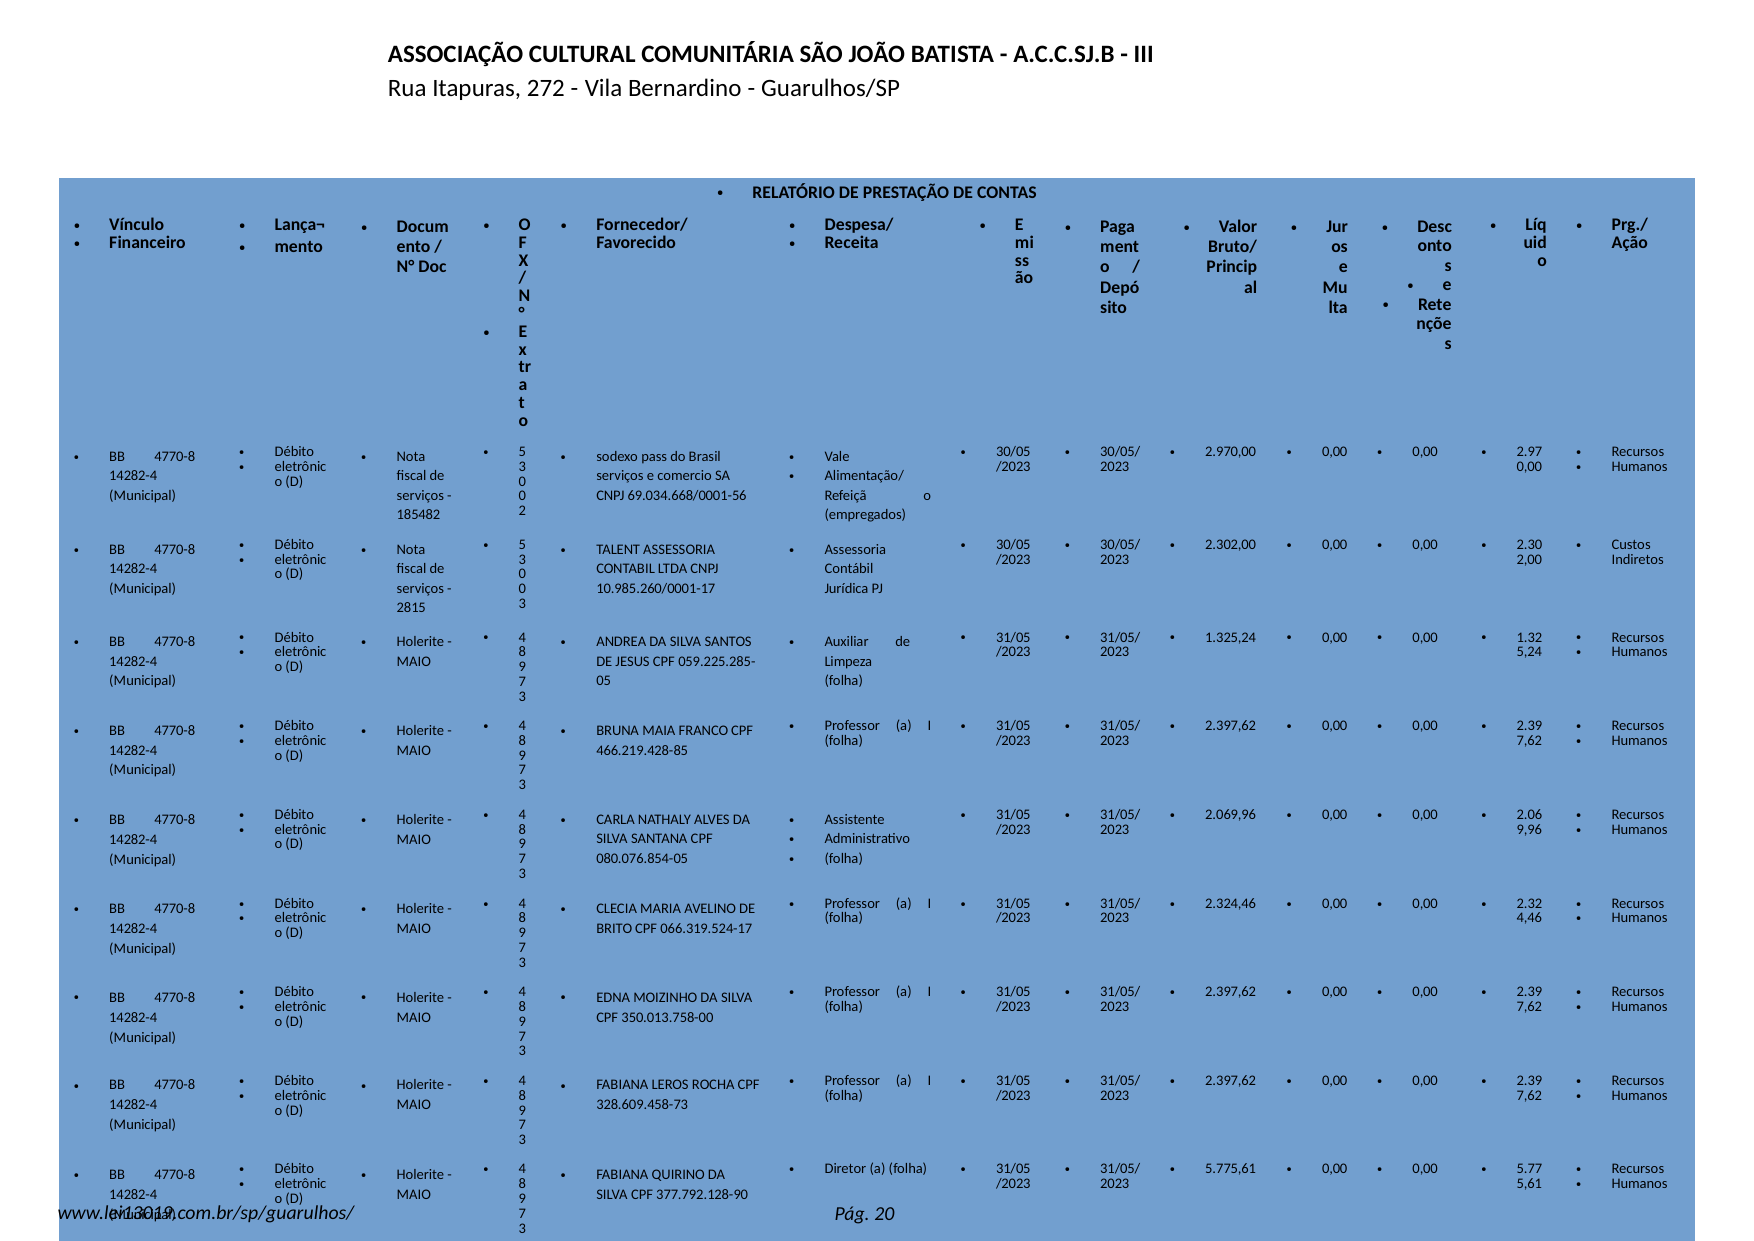

ASSOCIAÇÃO CULTURAL COMUNITÁRIA SÃO JOÃO BATISTA - A.C.C.SJ.B - III
Rua Itapuras, 272 - Vila Bernardino - Guarulhos/SP
| RELATÓRIO DE PRESTAÇÃO DE CONTAS | | | | | | | | | | | | |
| --- | --- | --- | --- | --- | --- | --- | --- | --- | --- | --- | --- | --- |
| Vínculo Financeiro | Lança¬ mento | Documento / N° Doc | OFX/N° Extrato | Fornecedor/ Favorecido | Despesa/ Receita | Emissão | Pagamento / Depósito | Valor Bruto/ Principal | Juros e Multa | Descontos e Retenções | Líquido | Prg./Ação |
| BB 4770-8 14282-4 (Municipal) | Débito eletrônico (D) | Nota fiscal de serviços -185482 | 53002 | sodexo pass do Brasil serviços e comercio SA CNPJ 69.034.668/0001-56 | Vale Alimentação/Refeiçã o (empregados) | 30/05/2023 | 30/05/2023 | 2.970,00 | 0,00 | 0,00 | 2.970,00 | Recursos Humanos |
| BB 4770-8 14282-4 (Municipal) | Débito eletrônico (D) | Nota fiscal de serviços -2815 | 53003 | TALENT ASSESSORIA CONTABIL LTDA CNPJ 10.985.260/0001-17 | Assessoria Contábil Jurídica PJ | 30/05/2023 | 30/05/2023 | 2.302,00 | 0,00 | 0,00 | 2.302,00 | Custos Indiretos |
| BB 4770-8 14282-4 (Municipal) | Débito eletrônico (D) | Holerite -MAIO | 48973 | ANDREA DA SILVA SANTOS DE JESUS CPF 059.225.285-05 | Auxiliar de Limpeza (folha) | 31/05/2023 | 31/05/2023 | 1.325,24 | 0,00 | 0,00 | 1.325,24 | Recursos Humanos |
| BB 4770-8 14282-4 (Municipal) | Débito eletrônico (D) | Holerite -MAIO | 48973 | BRUNA MAIA FRANCO CPF 466.219.428-85 | Professor (a) I (folha) | 31/05/2023 | 31/05/2023 | 2.397,62 | 0,00 | 0,00 | 2.397,62 | Recursos Humanos |
| BB 4770-8 14282-4 (Municipal) | Débito eletrônico (D) | Holerite -MAIO | 48973 | CARLA NATHALY ALVES DA SILVA SANTANA CPF 080.076.854-05 | Assistente Administrativo (folha) | 31/05/2023 | 31/05/2023 | 2.069,96 | 0,00 | 0,00 | 2.069,96 | Recursos Humanos |
| BB 4770-8 14282-4 (Municipal) | Débito eletrônico (D) | Holerite -MAIO | 48973 | CLECIA MARIA AVELINO DE BRITO CPF 066.319.524-17 | Professor (a) I (folha) | 31/05/2023 | 31/05/2023 | 2.324,46 | 0,00 | 0,00 | 2.324,46 | Recursos Humanos |
| BB 4770-8 14282-4 (Municipal) | Débito eletrônico (D) | Holerite -MAIO | 48973 | EDNA MOIZINHO DA SILVA CPF 350.013.758-00 | Professor (a) I (folha) | 31/05/2023 | 31/05/2023 | 2.397,62 | 0,00 | 0,00 | 2.397,62 | Recursos Humanos |
| BB 4770-8 14282-4 (Municipal) | Débito eletrônico (D) | Holerite -MAIO | 48973 | FABIANA LEROS ROCHA CPF 328.609.458-73 | Professor (a) I (folha) | 31/05/2023 | 31/05/2023 | 2.397,62 | 0,00 | 0,00 | 2.397,62 | Recursos Humanos |
| BB 4770-8 14282-4 (Municipal) | Débito eletrônico (D) | Holerite -MAIO | 48973 | FABIANA QUIRINO DA SILVA CPF 377.792.128-90 | Diretor (a) (folha) | 31/05/2023 | 31/05/2023 | 5.775,61 | 0,00 | 0,00 | 5.775,61 | Recursos Humanos |
| BB 4770-8 14282-4 (Municipal) | Débito eletrônico (D) | Holerite -MAIO | 48973 | FABIANE SOUZA ASSIS DOS SANTOS CPF 423.559.788-40 | Professor (a) I (folha) | 31/05/2023 | 31/05/2023 | 2.245,38 | 0,00 | 0,00 | 2.245,38 | Recursos Humanos |
| BB 4770-8 14282-4 (Municipal) | Débito eletrônico (D) | Holerite -MAIO | 48973 | JAQUELINE SOARES MAGALHÃES CPF 335.896.028-56 | Cozinheiro(a) (folha) | 31/05/2023 | 31/05/2023 | 1.635,32 | 0,00 | 0,00 | 1.635,32 | Recursos Humanos |
| BB 4770-8 14282-4 (Municipal) | Débito eletrônico (D) | Holerite -MAIO | 48973 | JESSYCA MARIA GARCIA DE ARAUJO CPF 334.633.908-41 | Professor (a) I (folha) | 31/05/2023 | 31/05/2023 | 2.397,62 | 0,00 | 0,00 | 2.397,62 | Recursos Humanos |
| BB 4770-8 14282-4 (Municipal) | Débito eletrônico (D) | Holerite -MAIO | 48973 | JOSEFA MEIRISVANIA OLIVEIRA SILVA CPF 013.447.563-10 | Auxiliar de Limpeza (folha) | 31/05/2023 | 31/05/2023 | 1.385,06 | 0,00 | 0,00 | 1.385,06 | Recursos Humanos |
| BB 4770-8 14282-4 (Municipal) | Débito eletrônico (D) | Holerite -MAIO | 48973 | JOSINETE DE OLIVEIRA SOUZA CPF 084.668.444-65 | Professor (a) I (folha) | 31/05/2023 | 31/05/2023 | 2.600,95 | 0,00 | 0,00 | 2.600,95 | Recursos Humanos |
| BB 4770-8 14282-4 (Municipal) | Débito eletrônico (D) | Holerite -MAIO | 48973 | RAISSA ALVES DE SOUSA CPF 464.018.508-17 | Professor (a) I (folha) | 31/05/2023 | 31/05/2023 | 2.397,62 | 0,00 | 0,00 | 2.397,62 | Recursos Humanos |
www.lei13019.com.br/sp/guarulhos/
Pág. 20